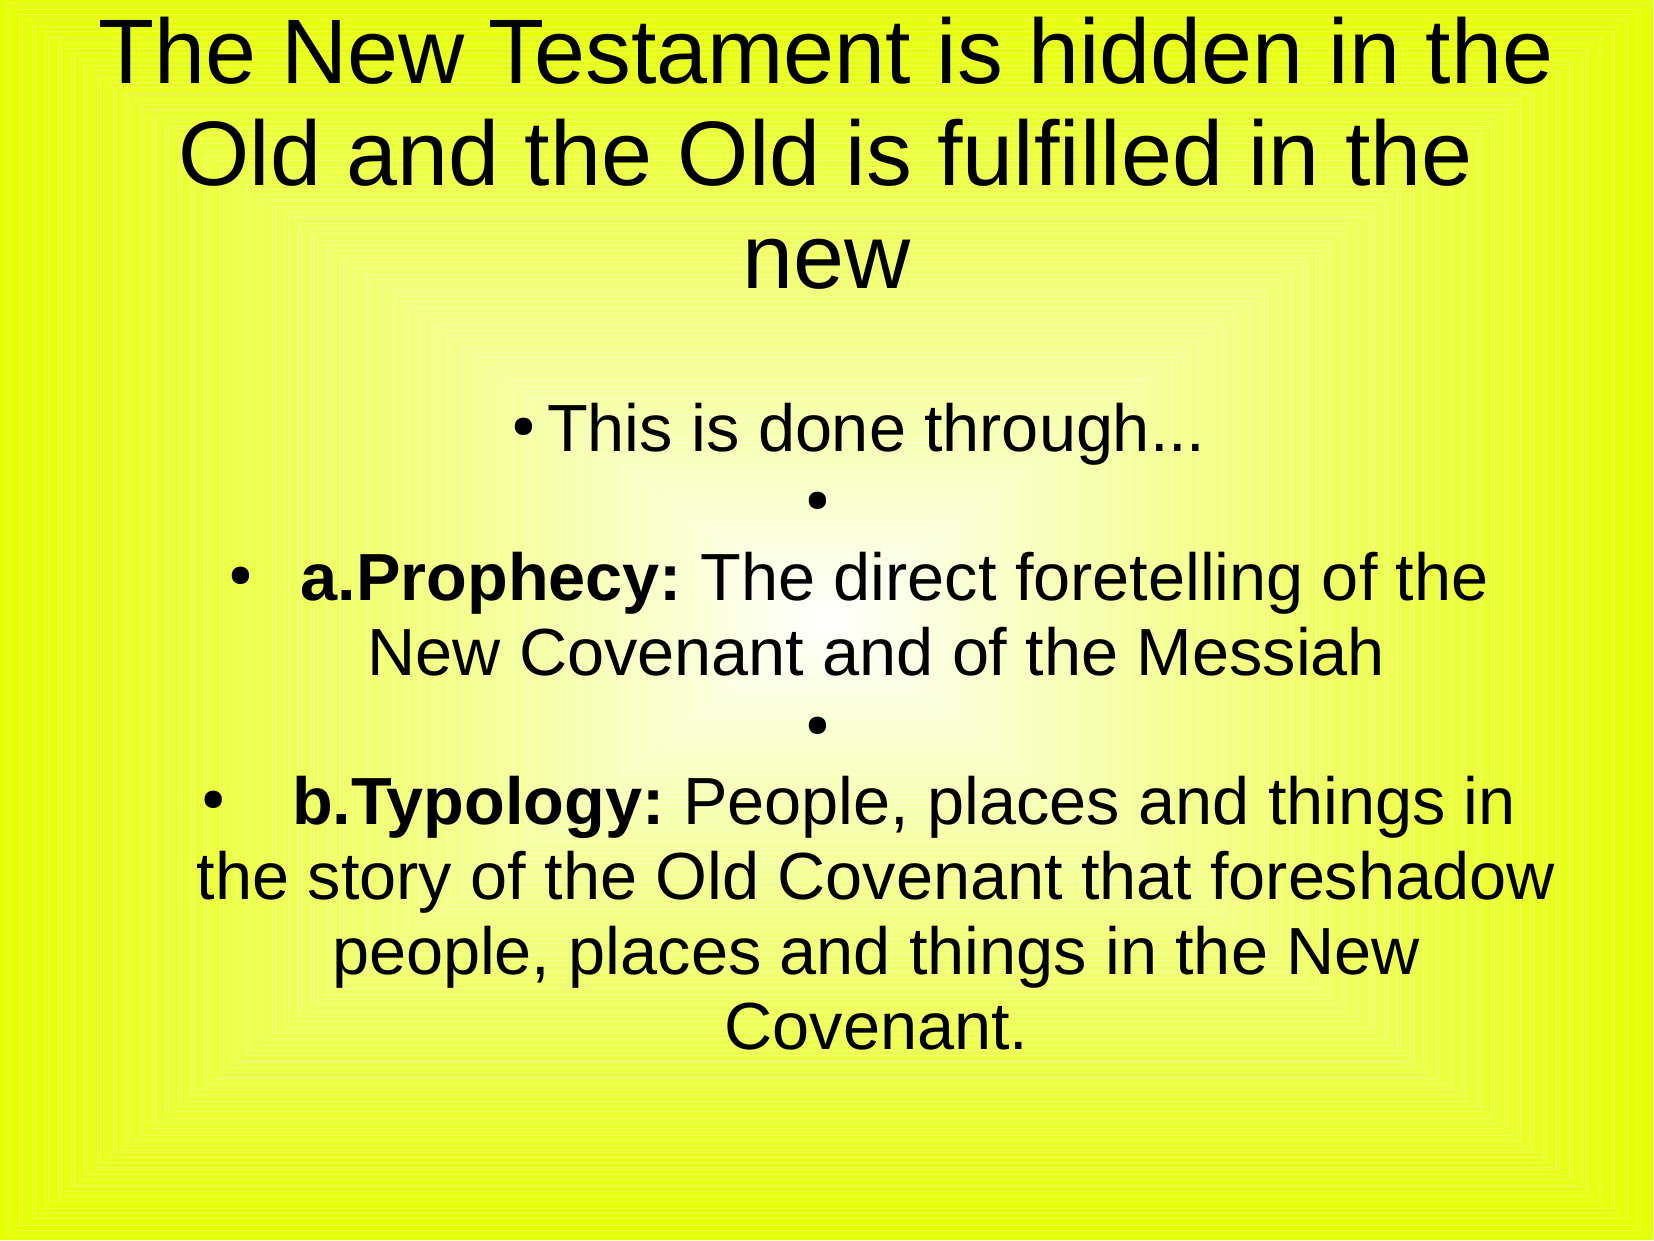

# The New Testament is hidden in the Old and the Old is fulfilled in the new
This is done through...
 a.Prophecy: The direct foretelling of the New Covenant and of the Messiah
 b.Typology: People, places and things in the story of the Old Covenant that foreshadow people, places and things in the New Covenant.